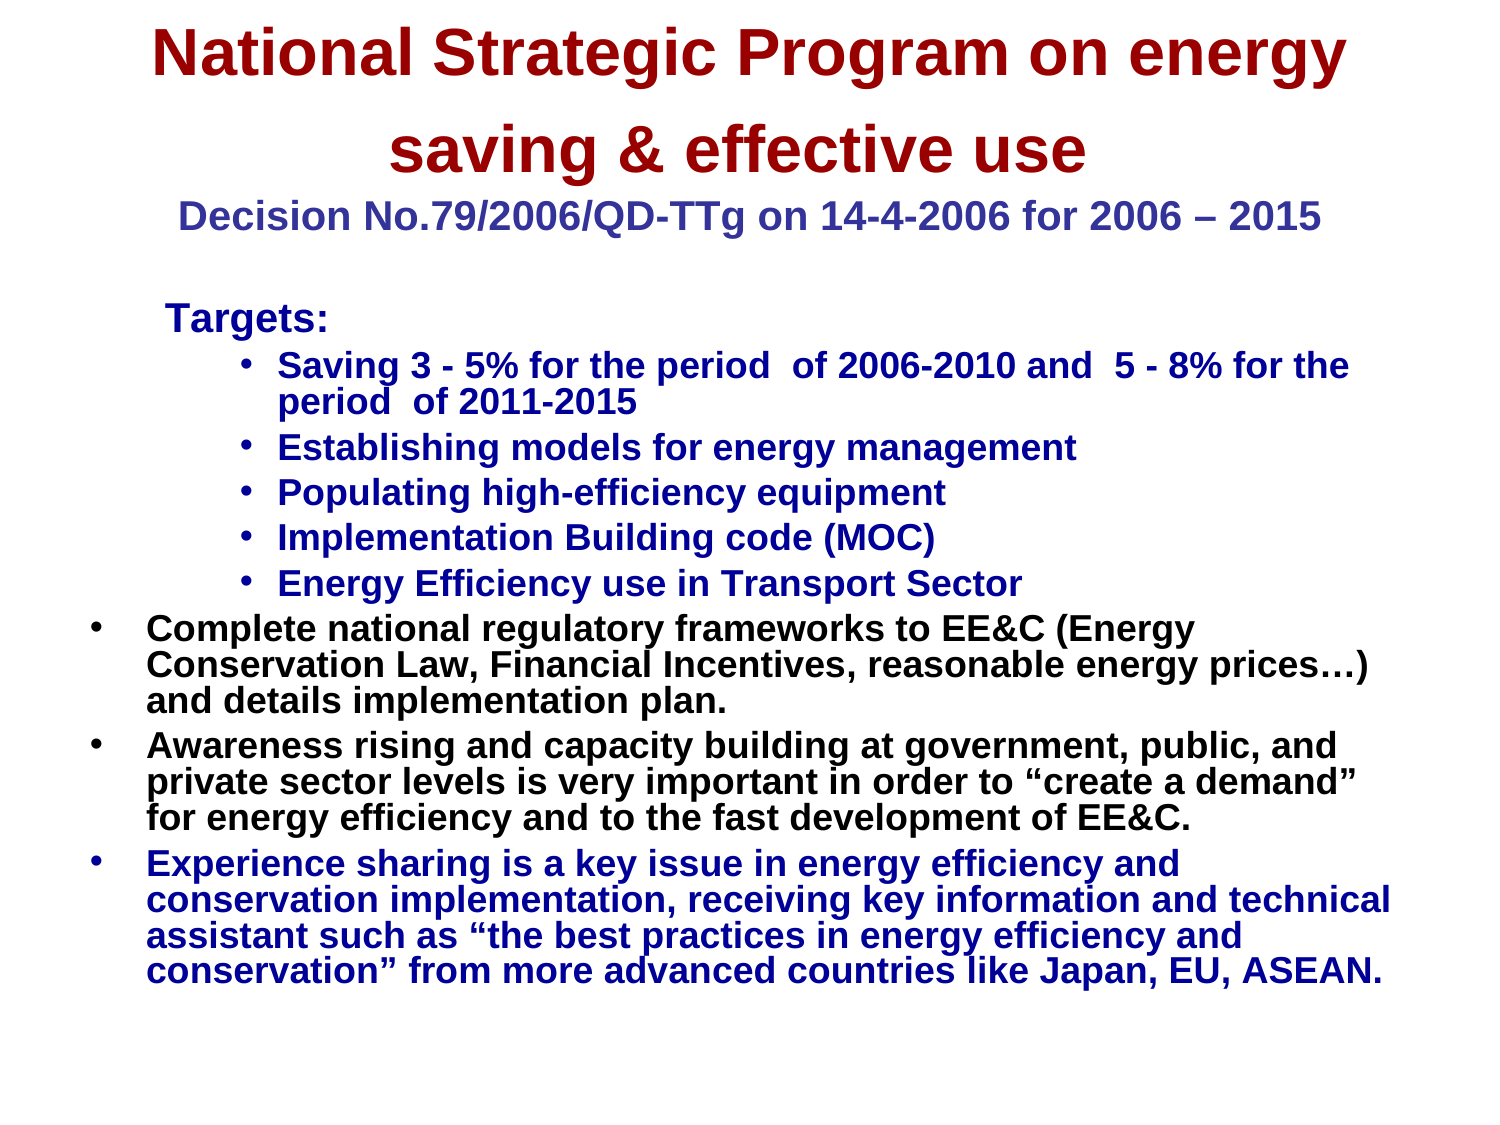

# National Strategic Program on energy saving & effective use Decision No.79/2006/QD-TTg on 14-4-2006 for 2006 – 2015
Targets:
Saving 3 - 5% for the period of 2006-2010 and 5 - 8% for the period of 2011-2015
Establishing models for energy management
Populating high-efficiency equipment
Implementation Building code (MOC)
Energy Efficiency use in Transport Sector
Complete national regulatory frameworks to EE&C (Energy Conservation Law, Financial Incentives, reasonable energy prices…) and details implementation plan.
Awareness rising and capacity building at government, public, and private sector levels is very important in order to “create a demand” for energy efficiency and to the fast development of EE&C.
Experience sharing is a key issue in energy efficiency and conservation implementation, receiving key information and technical assistant such as “the best practices in energy efficiency and conservation” from more advanced countries like Japan, EU, ASEAN.